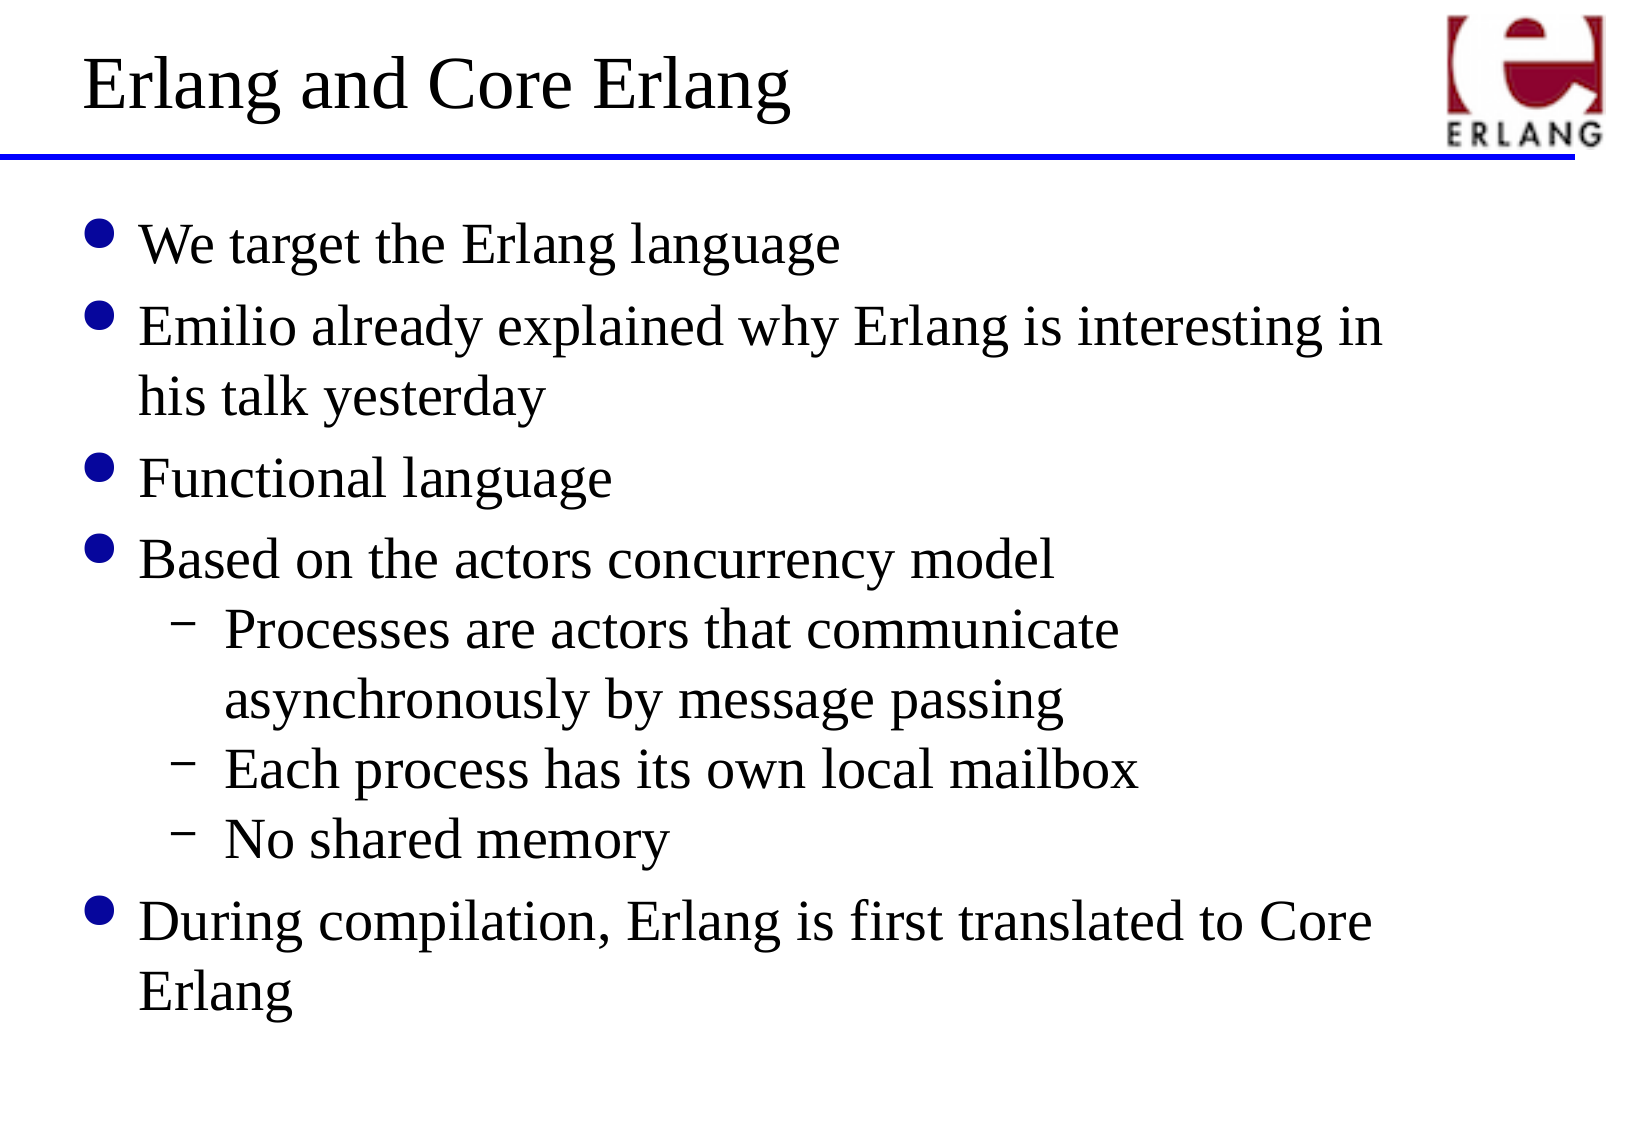

# Erlang and Core Erlang
We target the Erlang language
Emilio already explained why Erlang is interesting in his talk yesterday
Functional language
Based on the actors concurrency model
Processes are actors that communicate asynchronously by message passing
Each process has its own local mailbox
No shared memory
During compilation, Erlang is first translated to Core Erlang